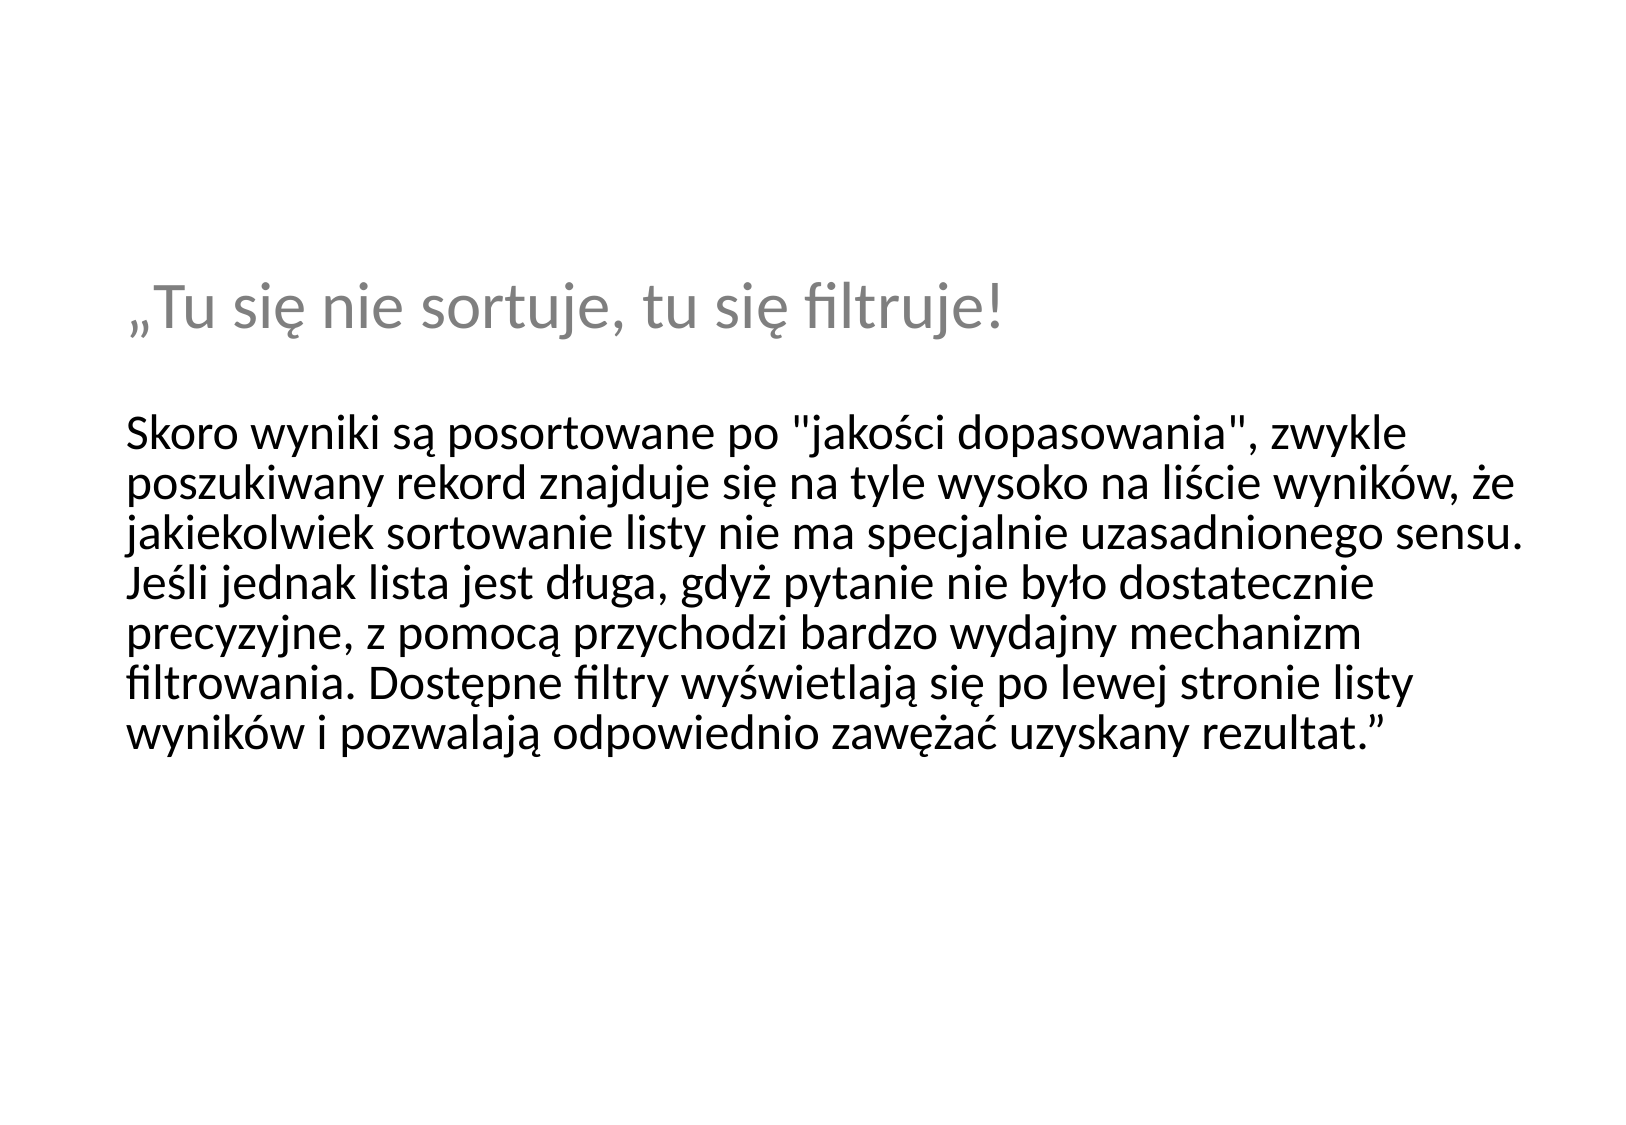

„Tu się nie sortuje, tu się filtruje!
Skoro wyniki są posortowane po "jakości dopasowania", zwykle poszukiwany rekord znajduje się na tyle wysoko na liście wyników, że jakiekolwiek sortowanie listy nie ma specjalnie uzasadnionego sensu. Jeśli jednak lista jest długa, gdyż pytanie nie było dostatecznie precyzyjne, z pomocą przychodzi bardzo wydajny mechanizm filtrowania. Dostępne filtry wyświetlają się po lewej stronie listy wyników i pozwalają odpowiednio zawężać uzyskany rezultat.”